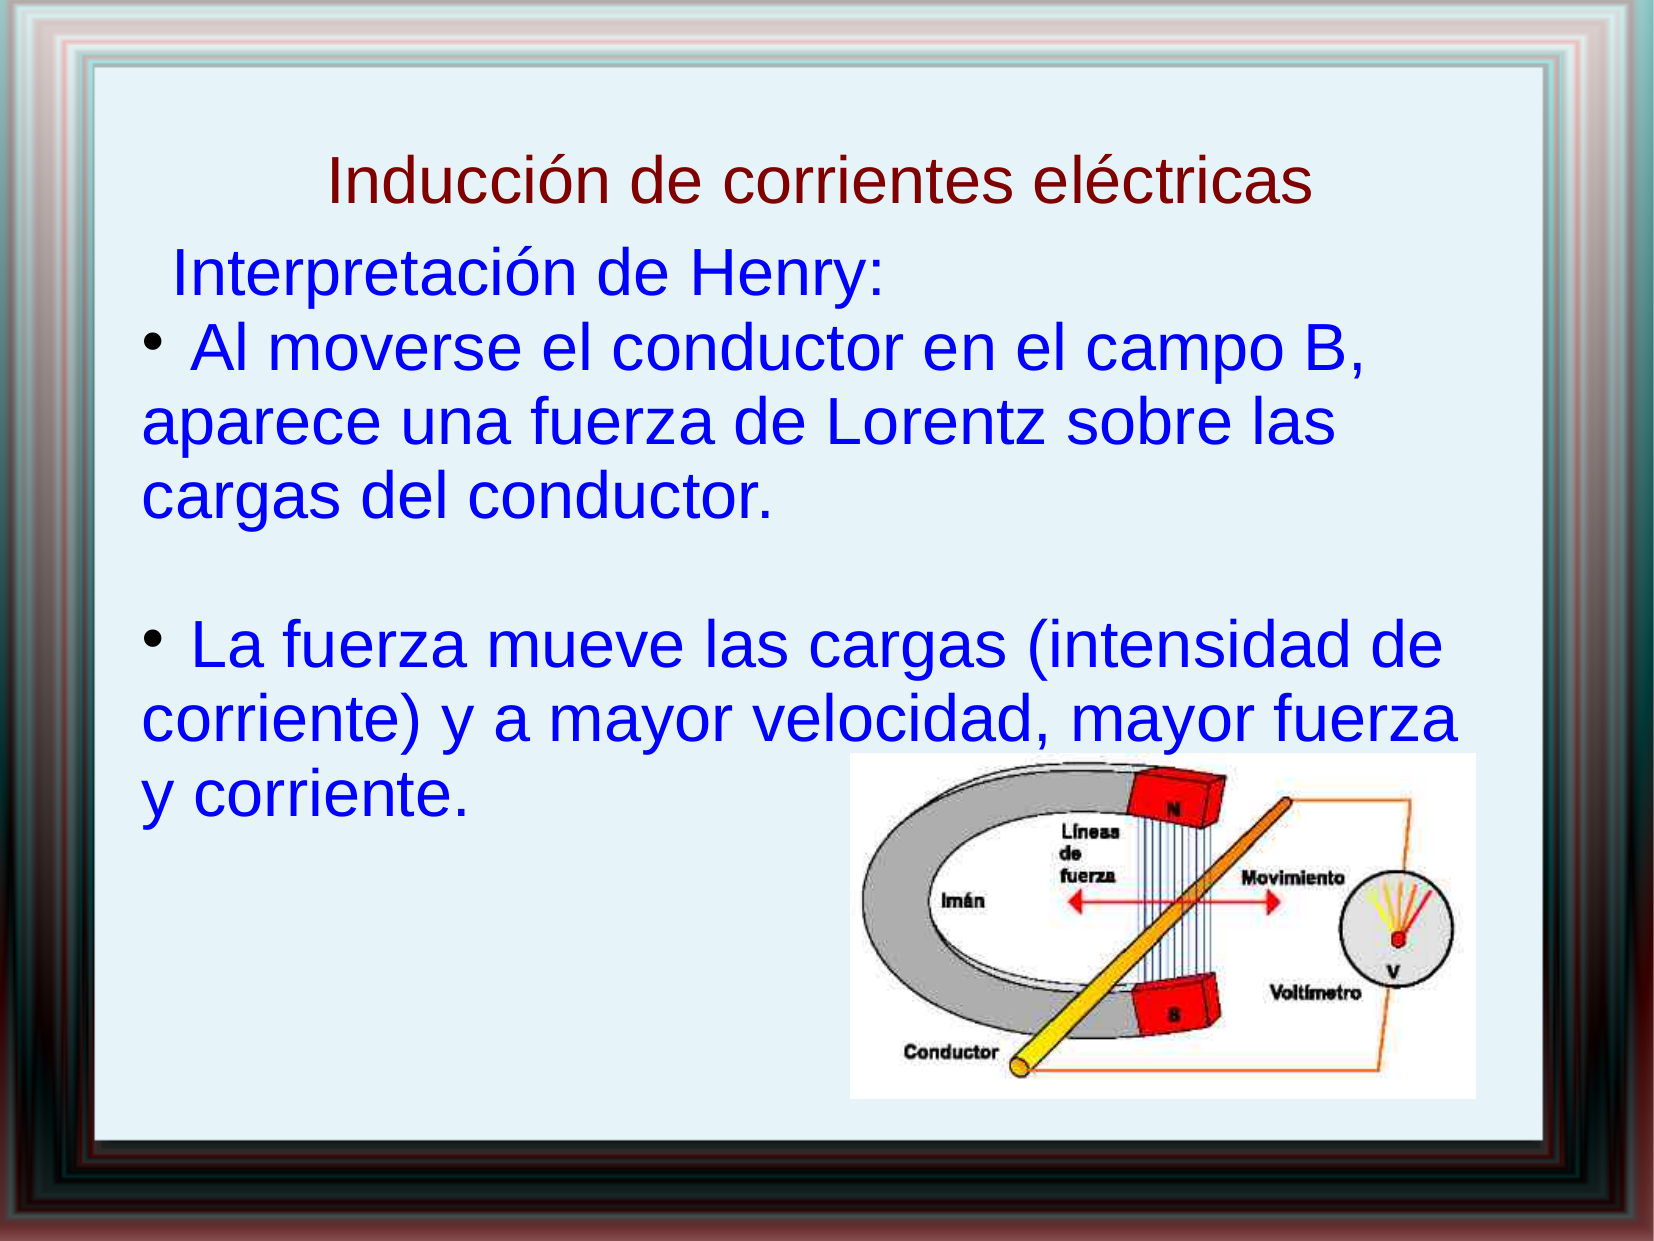

Inducción de corrientes eléctricas
Interpretación de Henry:
 Al moverse el conductor en el campo B, aparece una fuerza de Lorentz sobre las cargas del conductor.
 La fuerza mueve las cargas (intensidad de corriente) y a mayor velocidad, mayor fuerza y corriente.